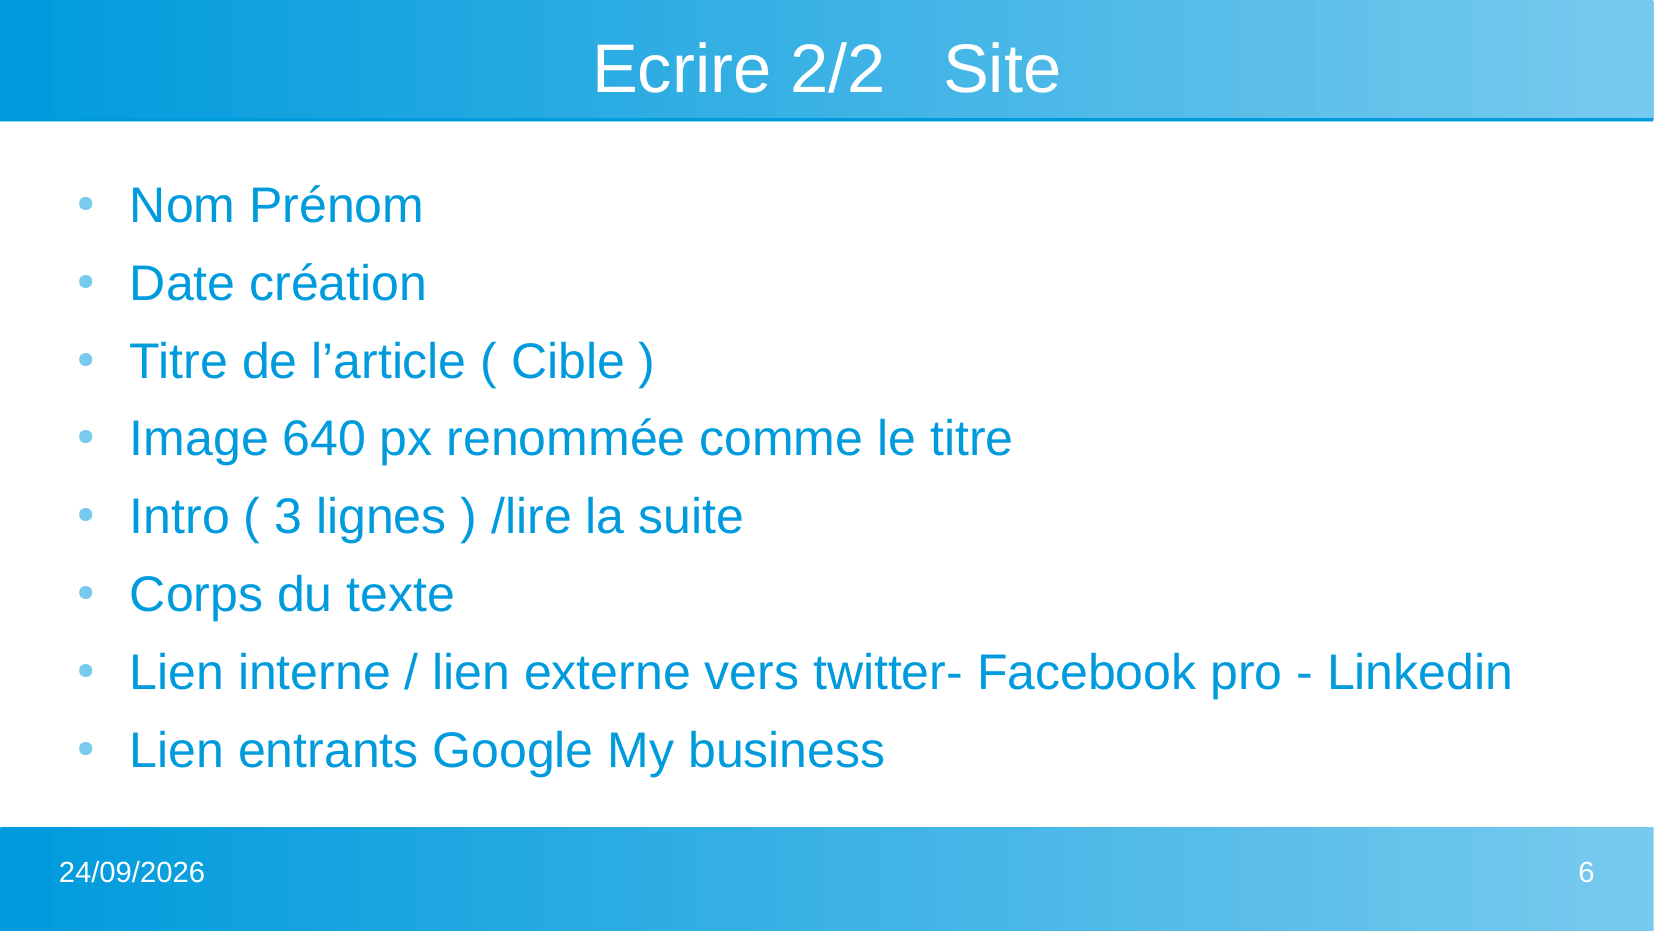

# Ecrire 2/2 Site
Nom Prénom
Date création
Titre de l’article ( Cible )
Image 640 px renommée comme le titre
Intro ( 3 lignes ) /lire la suite
Corps du texte
Lien interne / lien externe vers twitter- Facebook pro - Linkedin
Lien entrants Google My business
6